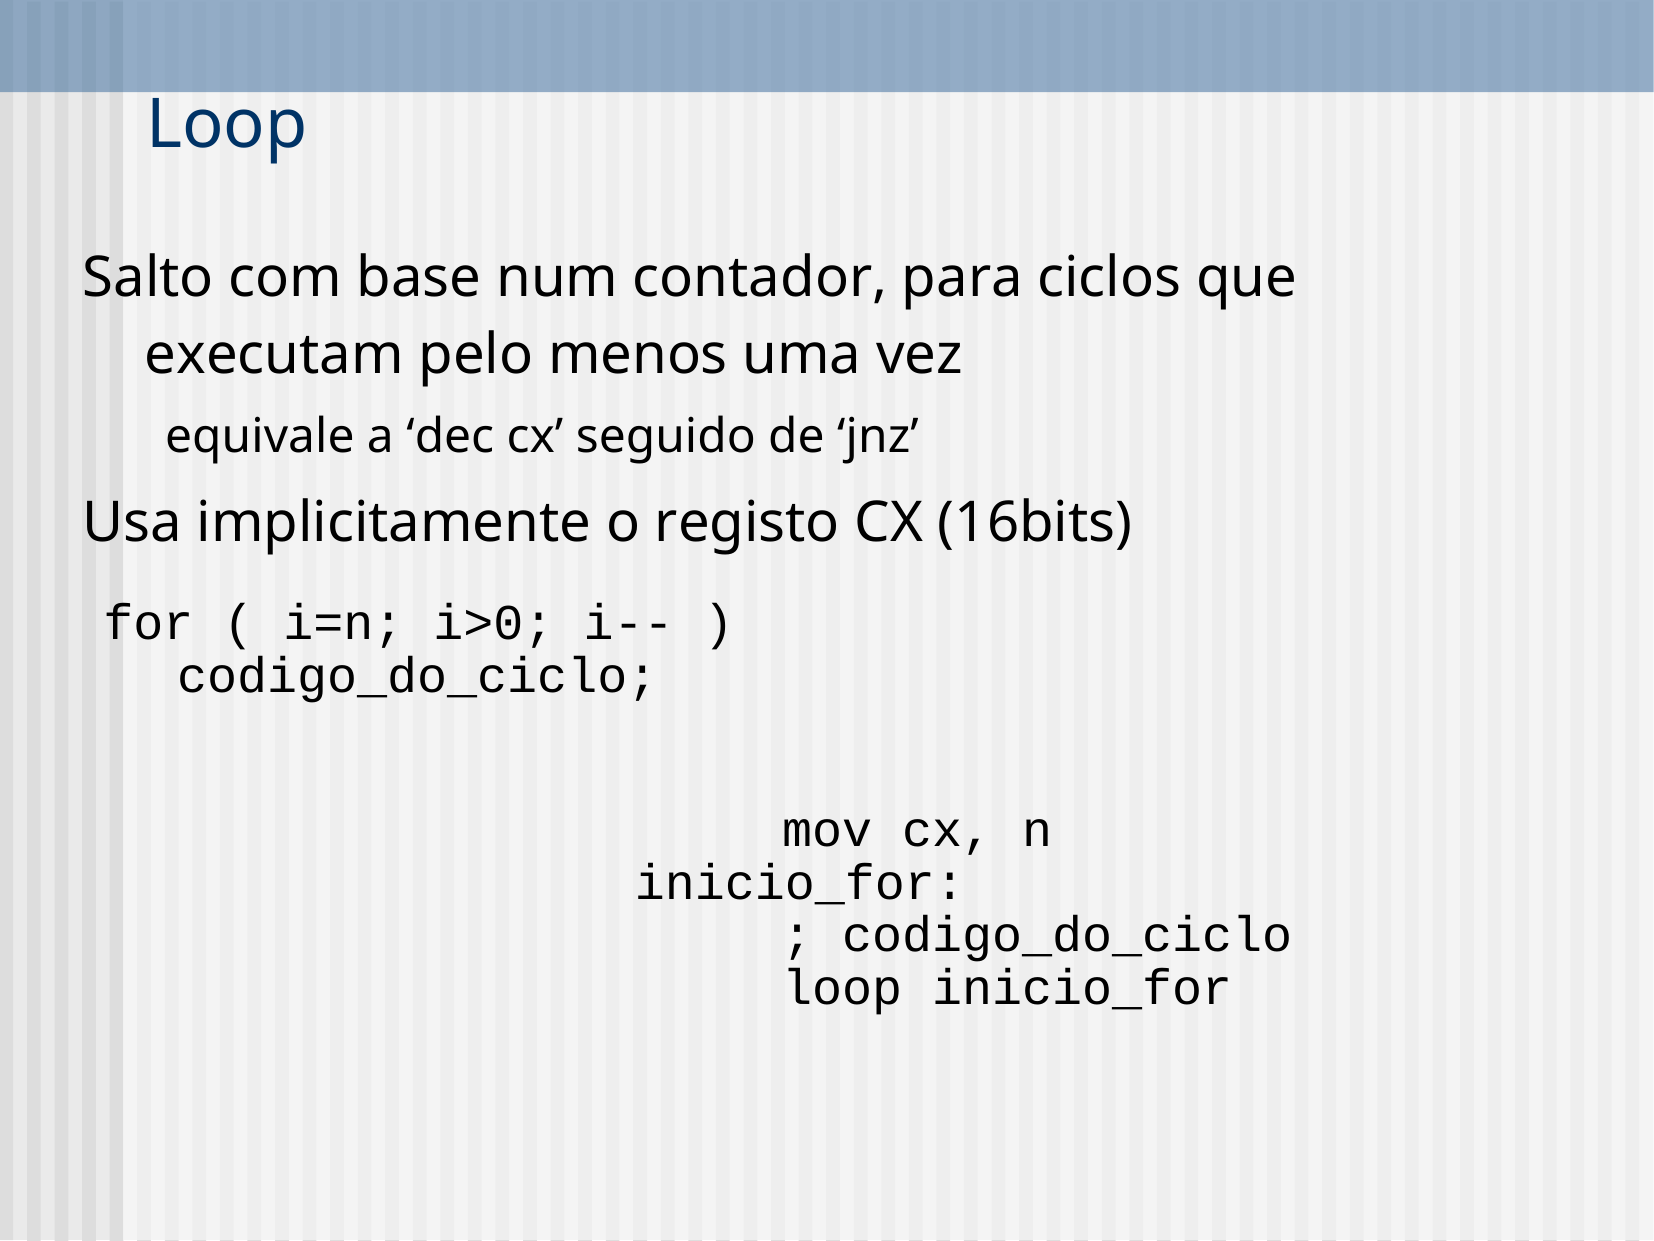

# Loop
Salto com base num contador, para ciclos que executam pelo menos uma vez
equivale a ‘dec cx’ seguido de ‘jnz’
Usa implicitamente o registo CX (16bits)
for ( i=n; i>0; i-- )
	codigo_do_ciclo;
		mov cx, n
inicio_for:
		; codigo_do_ciclo
		loop inicio_for